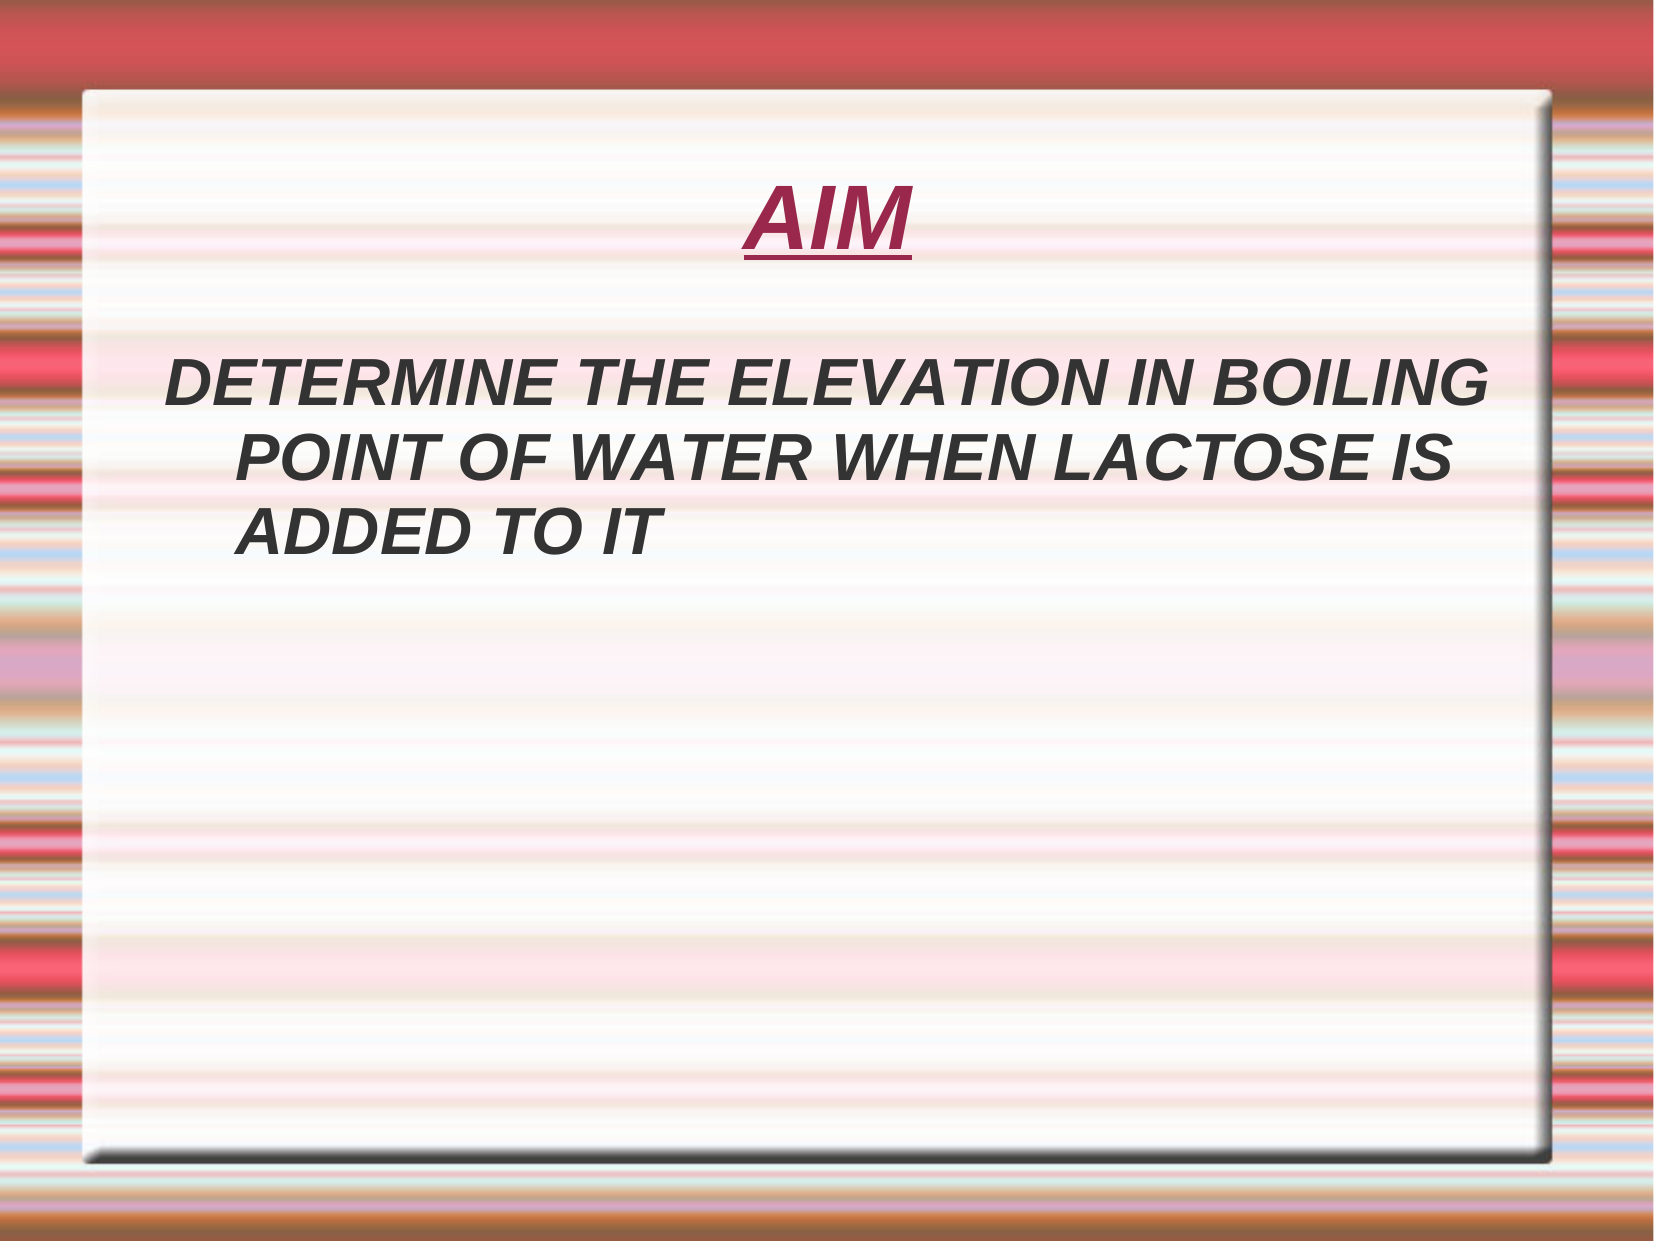

# AIM
DETERMINE THE ELEVATION IN BOILING POINT OF WATER WHEN LACTOSE IS ADDED TO IT